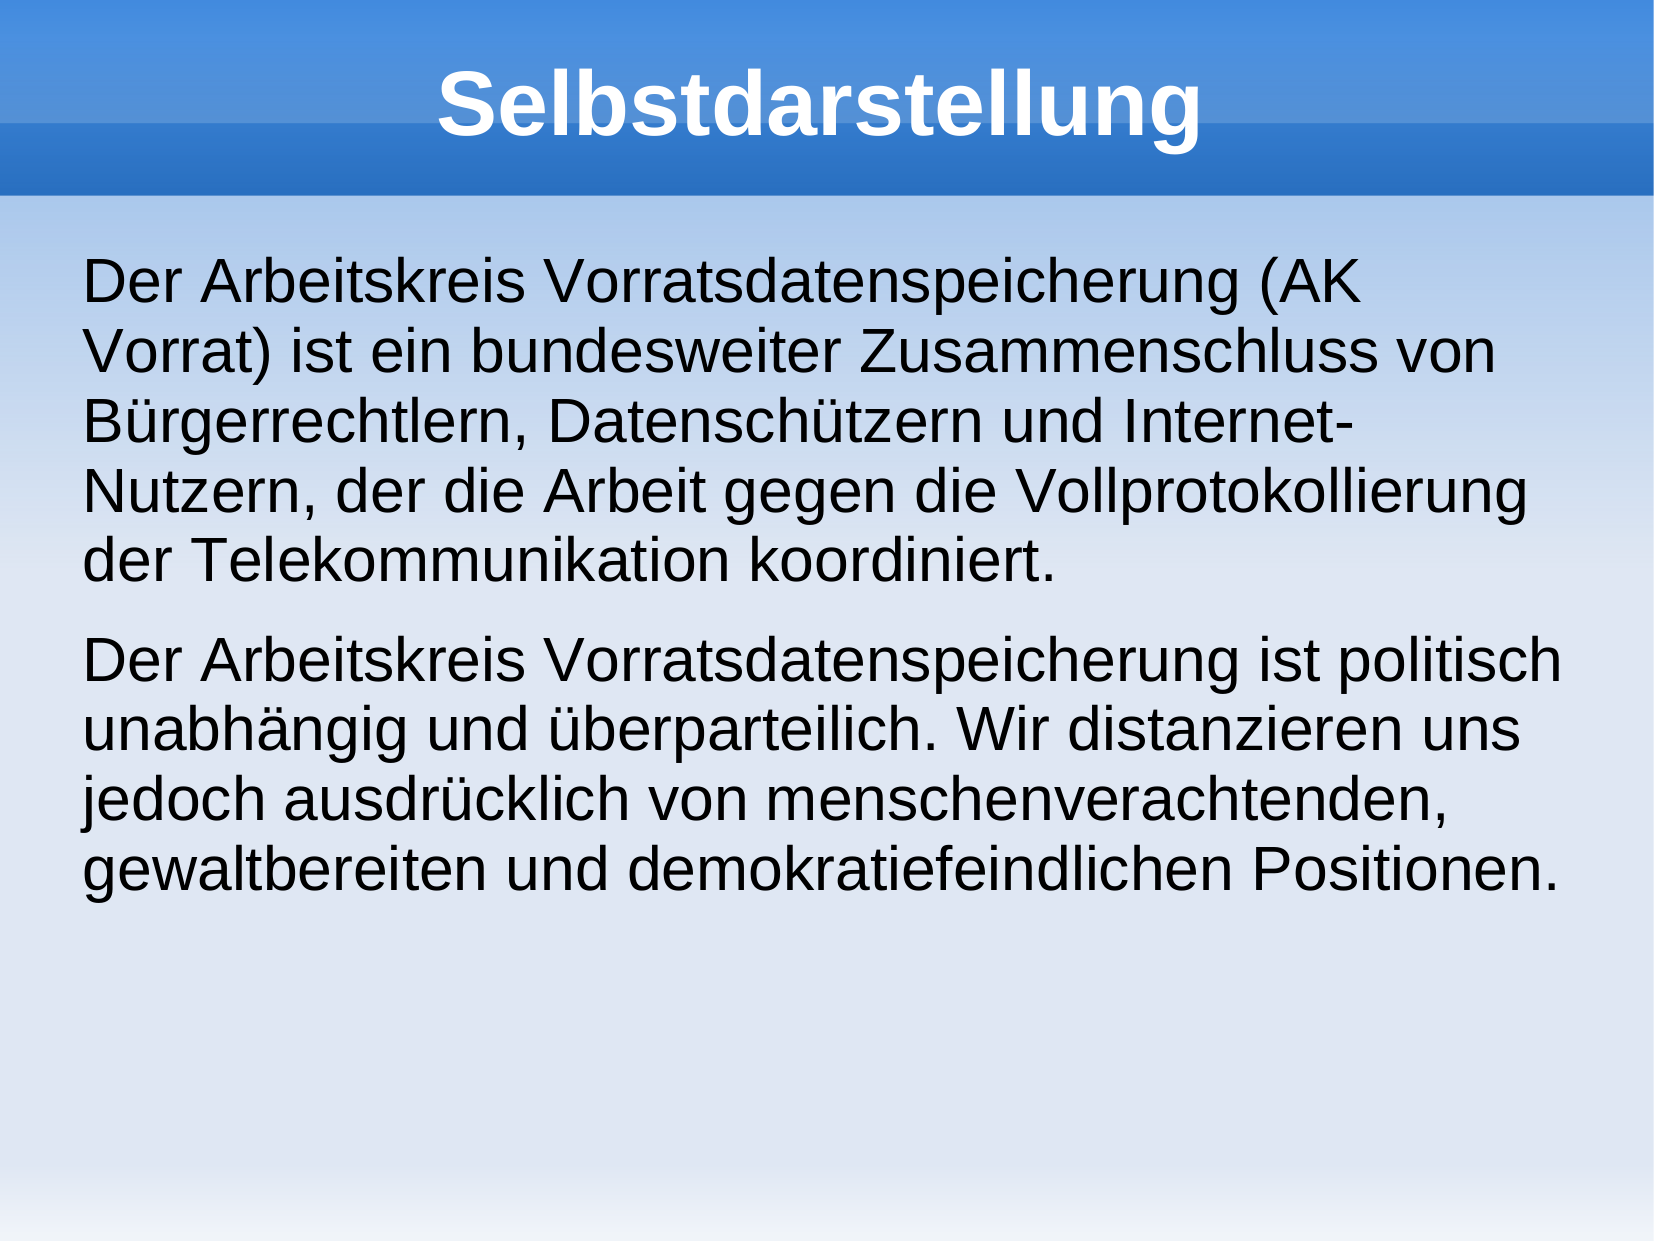

# Selbstdarstellung
Der Arbeitskreis Vorratsdatenspeicherung (AK Vorrat) ist ein bundesweiter Zusammenschluss von Bürgerrechtlern, Datenschützern und Internet-Nutzern, der die Arbeit gegen die Vollprotokollierung der Telekommunikation koordiniert.
Der Arbeitskreis Vorratsdatenspeicherung ist politisch unabhängig und überparteilich. Wir distanzieren uns jedoch ausdrücklich von menschenverachtenden, gewaltbereiten und demokratiefeindlichen Positionen.